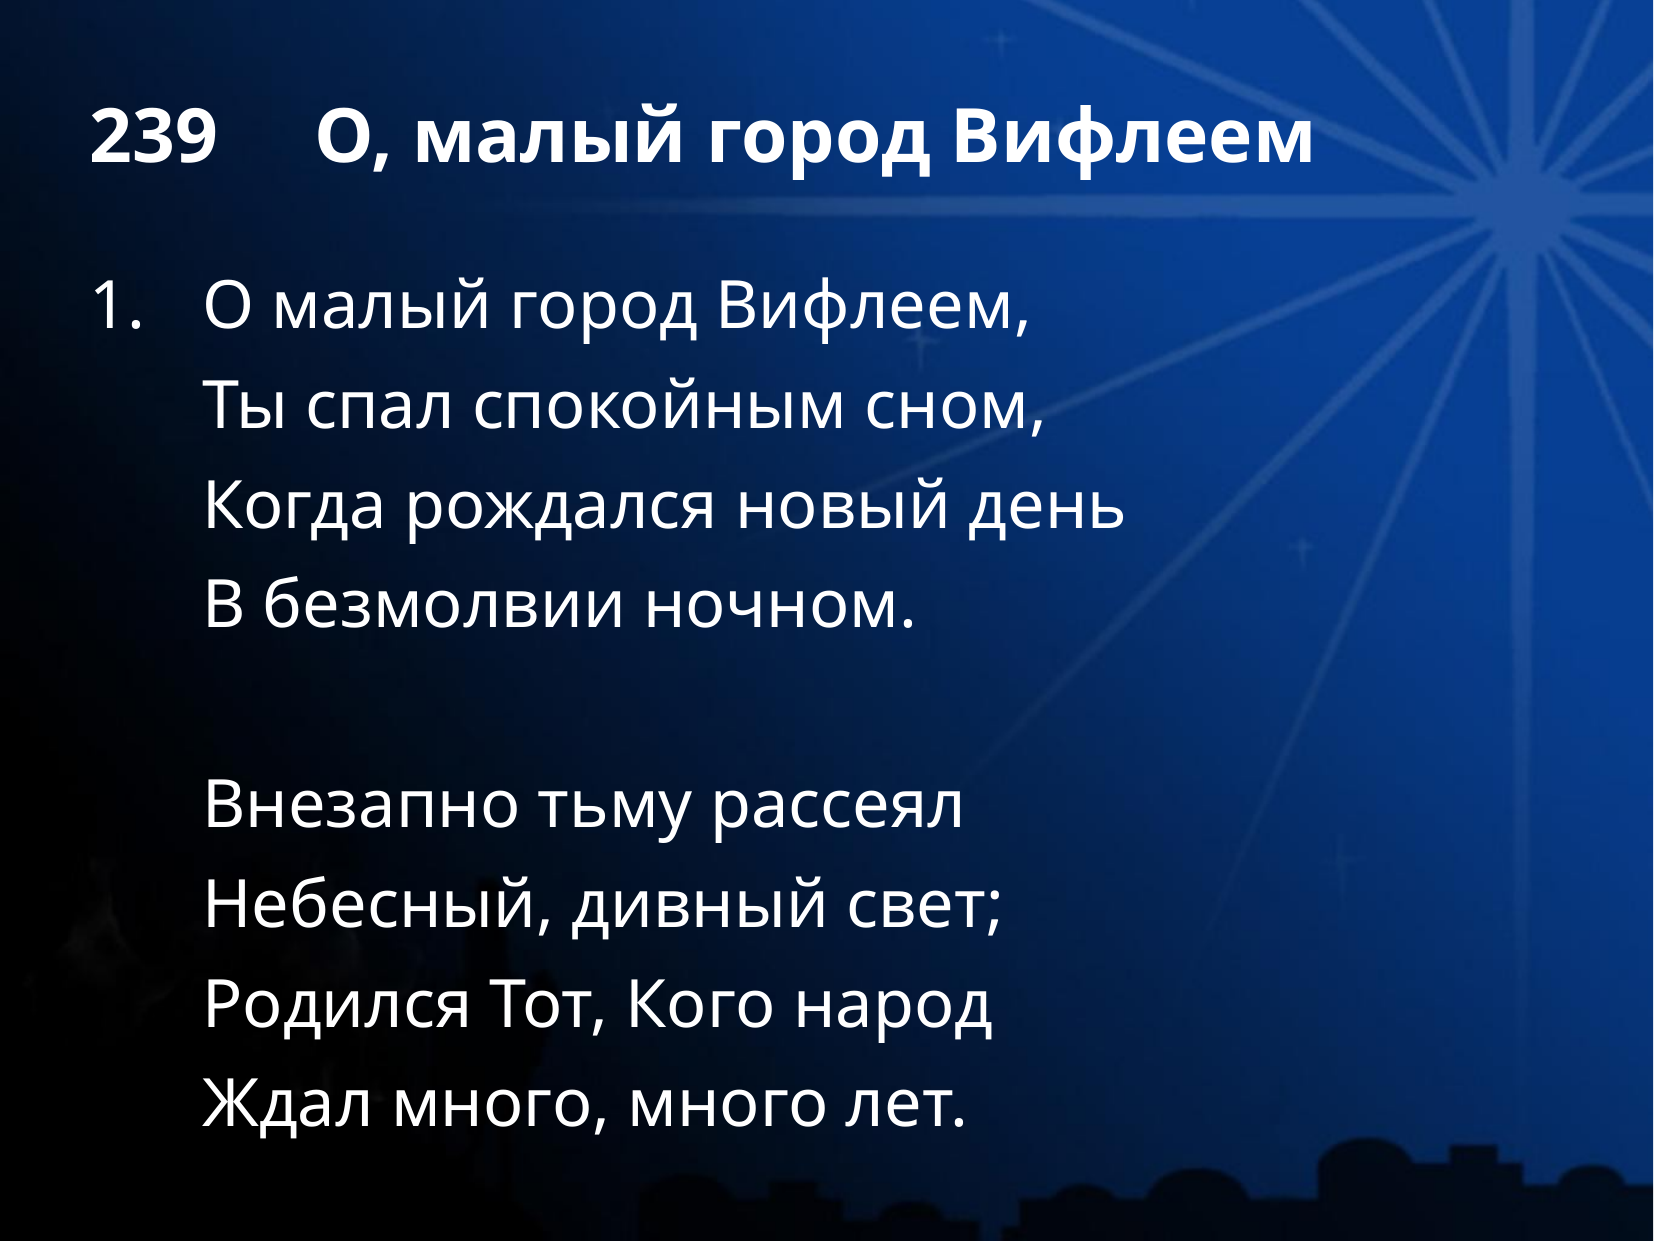

239	О, малый город Вифлеем
1.	О малый город Вифлеем,
	Ты спал спокойным сном,
	Когда рождался новый день
	В безмолвии ночном.
	Внезапно тьму рассеял
	Небесный, дивный свет;
	Родился Тот, Кого народ
	Ждал много, много лет.